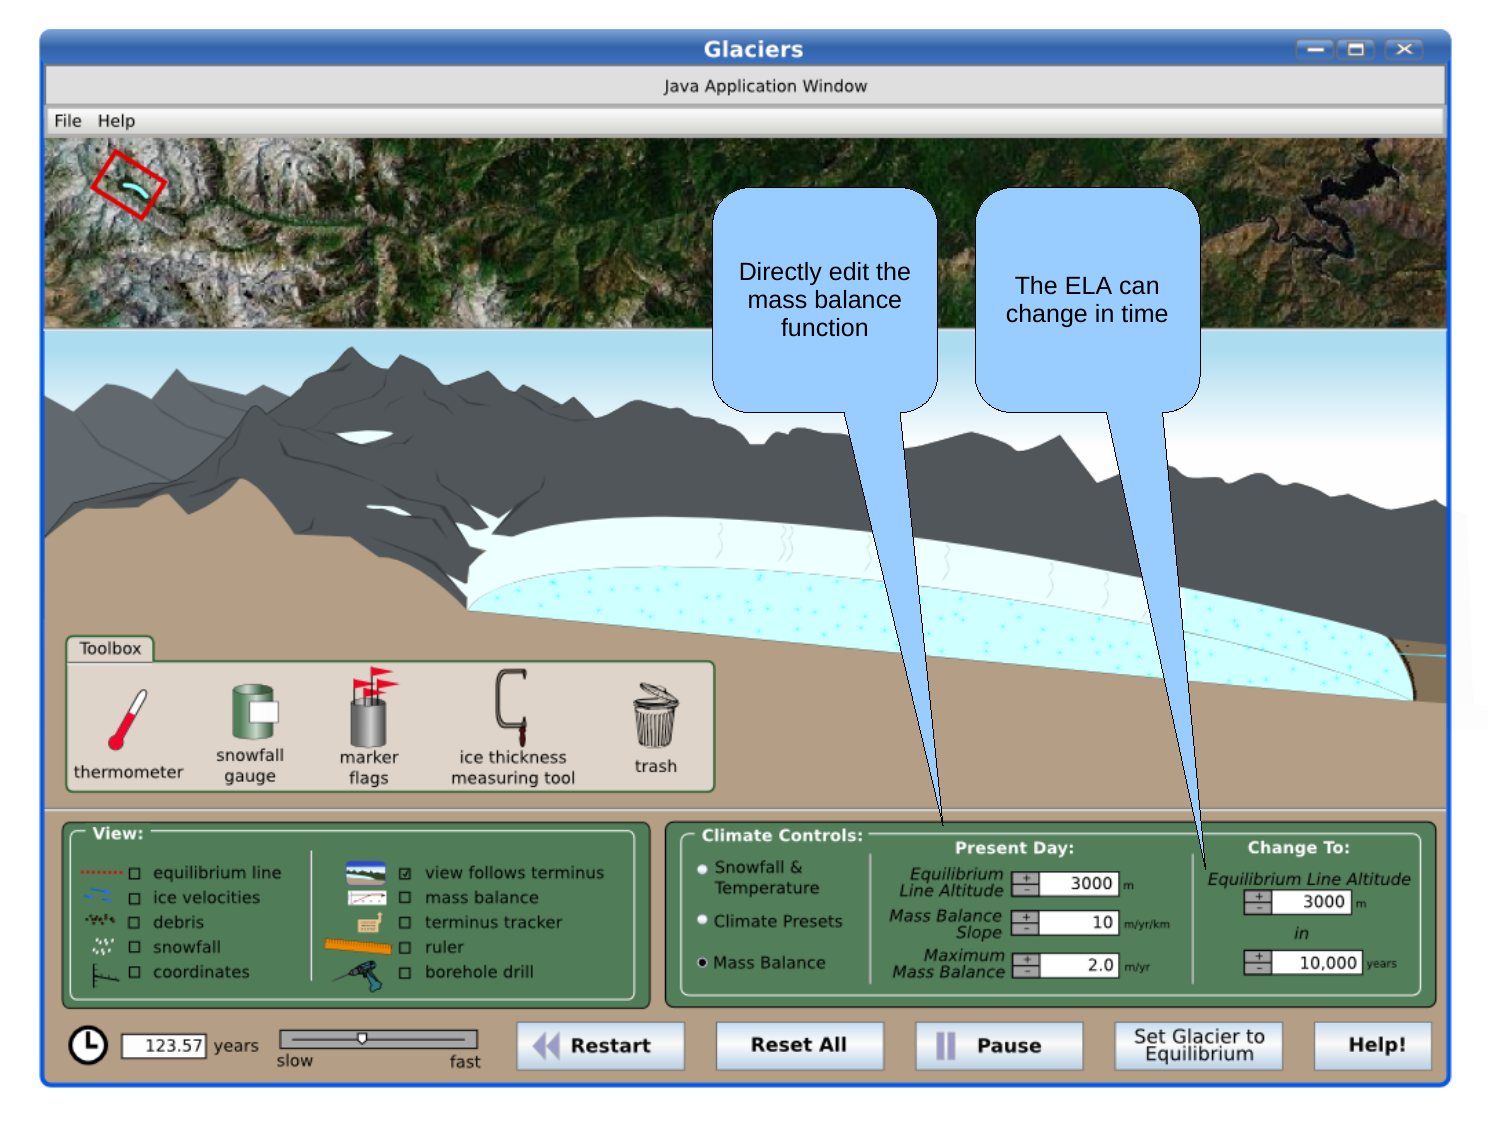

Directly edit the mass balance function
The ELA can change in time